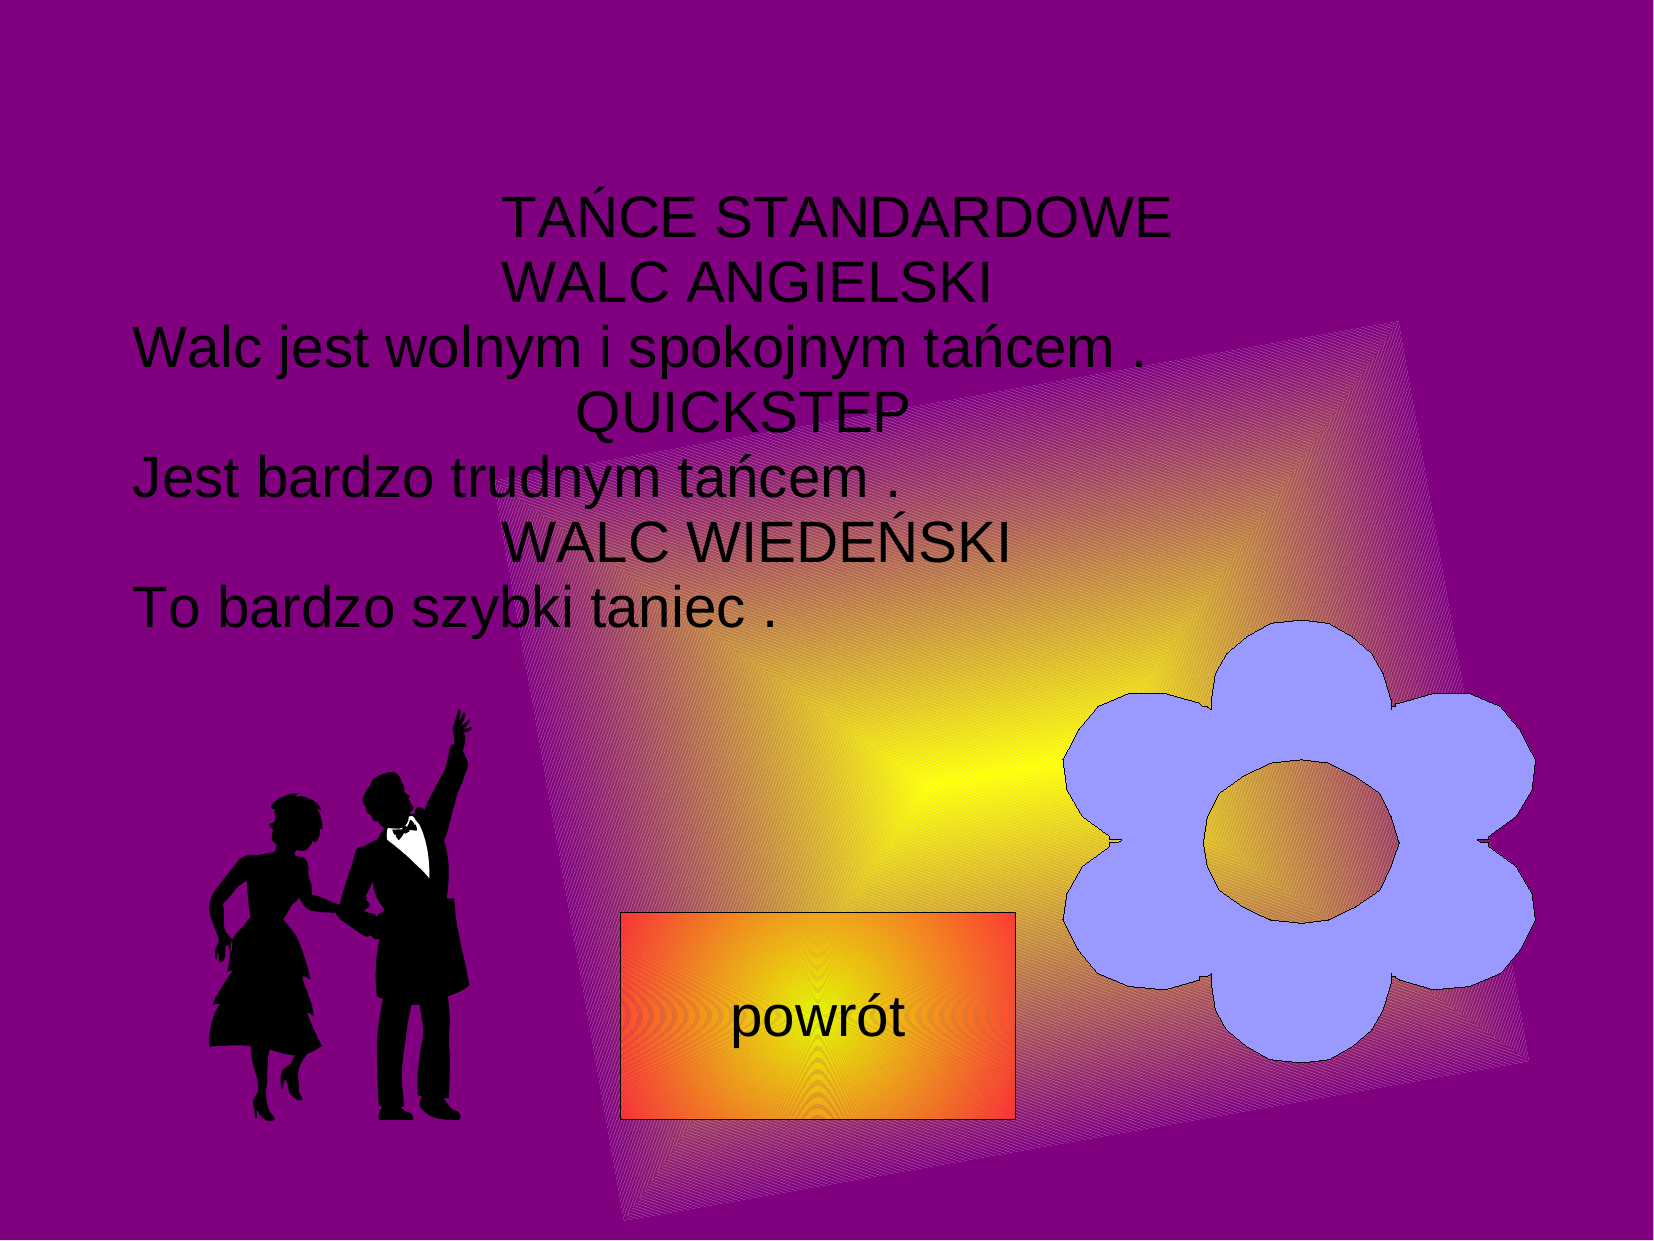

TAŃCE STANDARDOWE
					WALC ANGIELSKI
Walc jest wolnym i spokojnym tańcem .
						QUICKSTEP
Jest bardzo trudnym tańcem .
					WALC WIEDEŃSKI
To bardzo szybki taniec .
powrót